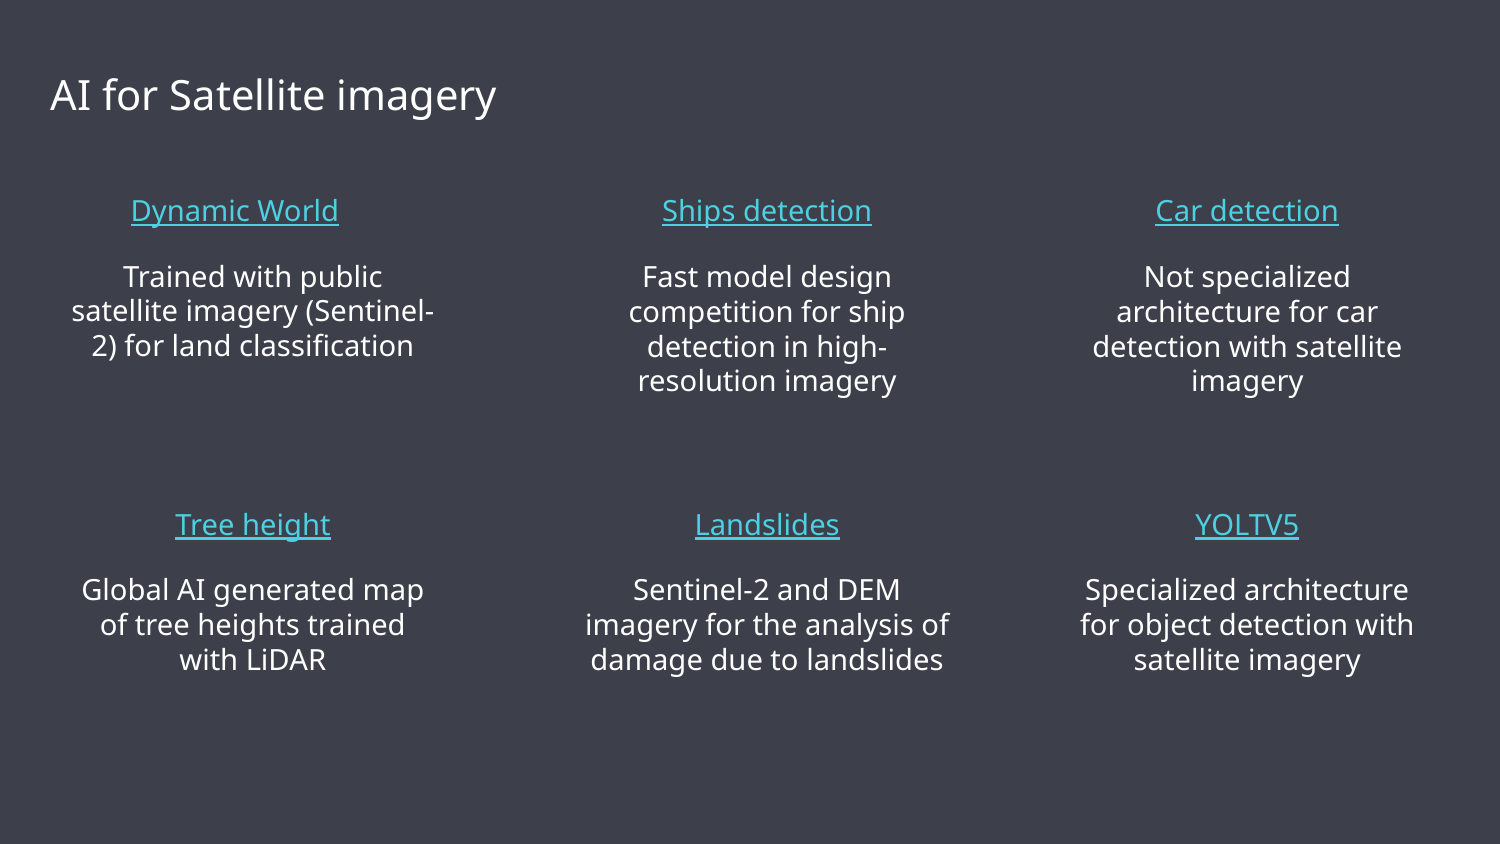

AI for Satellite imagery
Dynamic World
Ships detection
Car detection
Trained with public satellite imagery (Sentinel-2) for land classification
Fast model design competition for ship detection in high-resolution imagery
Not specialized architecture for car detection with satellite imagery
Tree height
Landslides
YOLTV5
Global AI generated map of tree heights trained with LiDAR
Sentinel-2 and DEM imagery for the analysis of damage due to landslides
Specialized architecture for object detection with satellite imagery